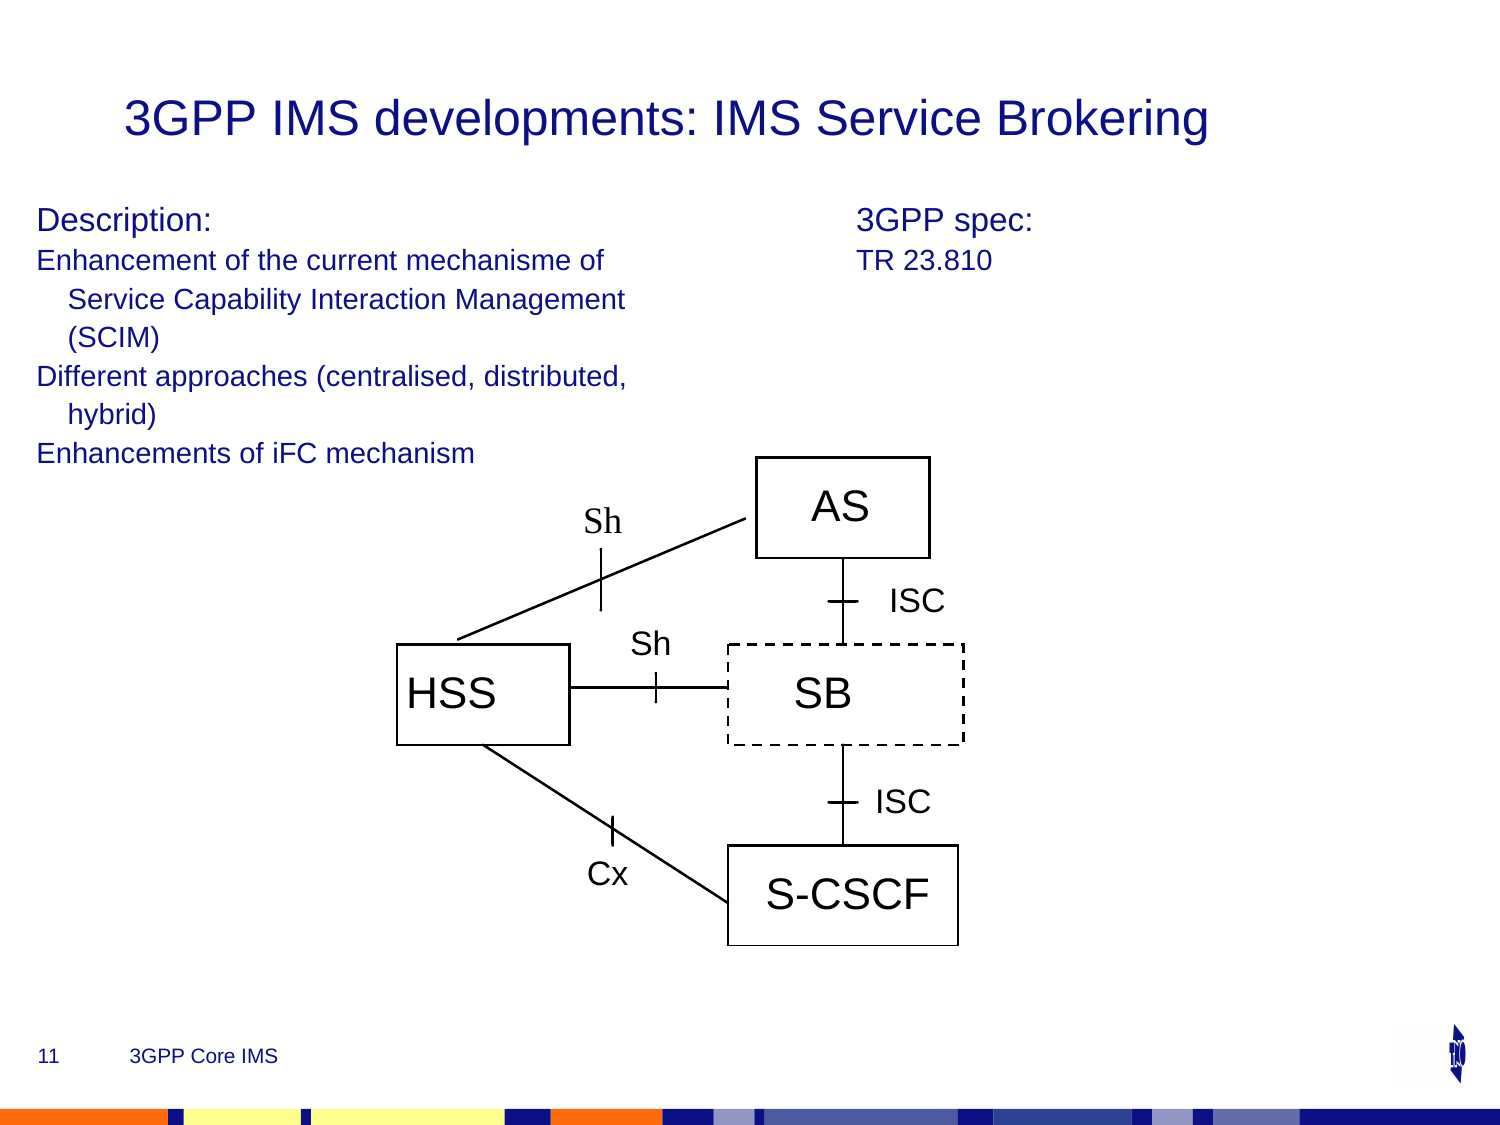

# 3GPP IMS developments: IMS Service Brokering
Description:
Enhancement of the current mechanisme of Service Capability Interaction Management (SCIM)
Different approaches (centralised, distributed, hybrid)
Enhancements of iFC mechanism
3GPP spec:
TR 23.810
11
3GPP Core IMS